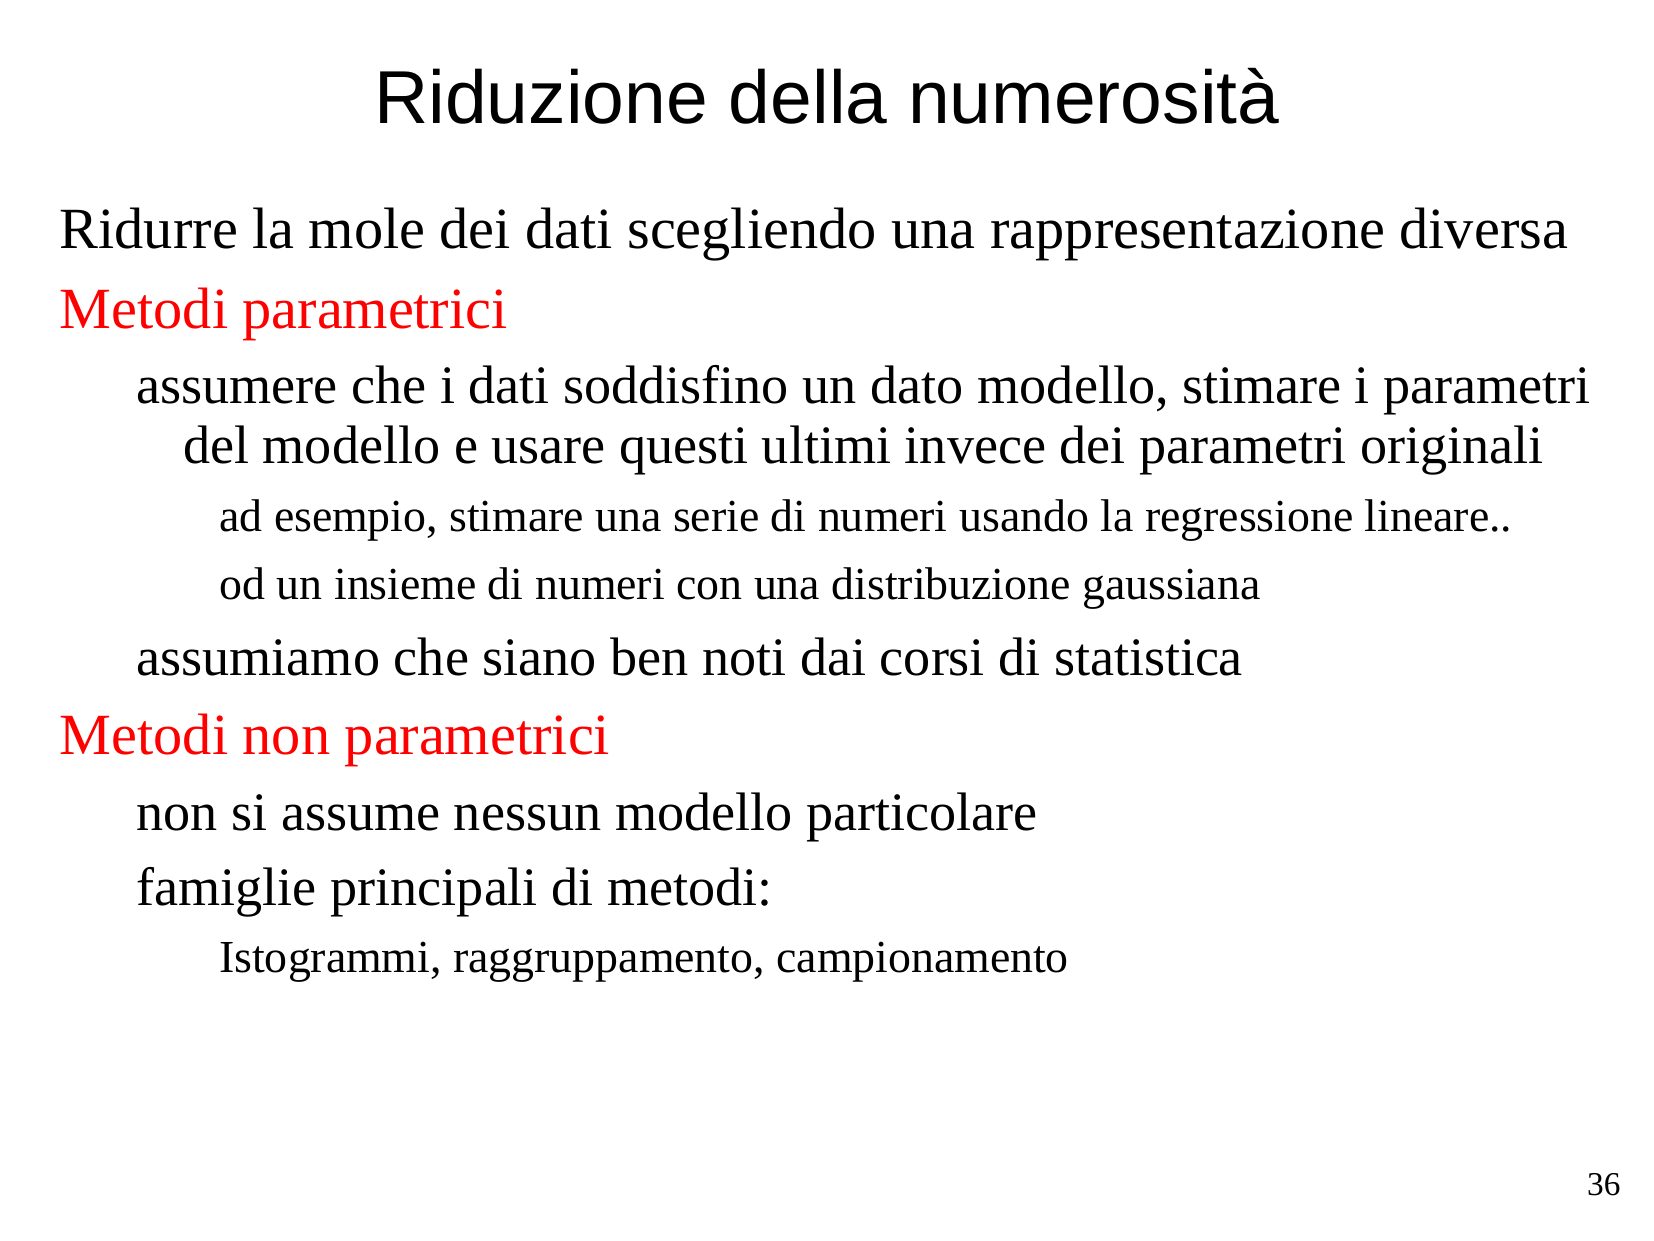

# Riduzione della numerosità
Ridurre la mole dei dati scegliendo una rappresentazione diversa
Metodi parametrici
assumere che i dati soddisfino un dato modello, stimare i parametri del modello e usare questi ultimi invece dei parametri originali
ad esempio, stimare una serie di numeri usando la regressione lineare..
od un insieme di numeri con una distribuzione gaussiana
assumiamo che siano ben noti dai corsi di statistica
Metodi non parametrici
non si assume nessun modello particolare
famiglie principali di metodi:
Istogrammi, raggruppamento, campionamento